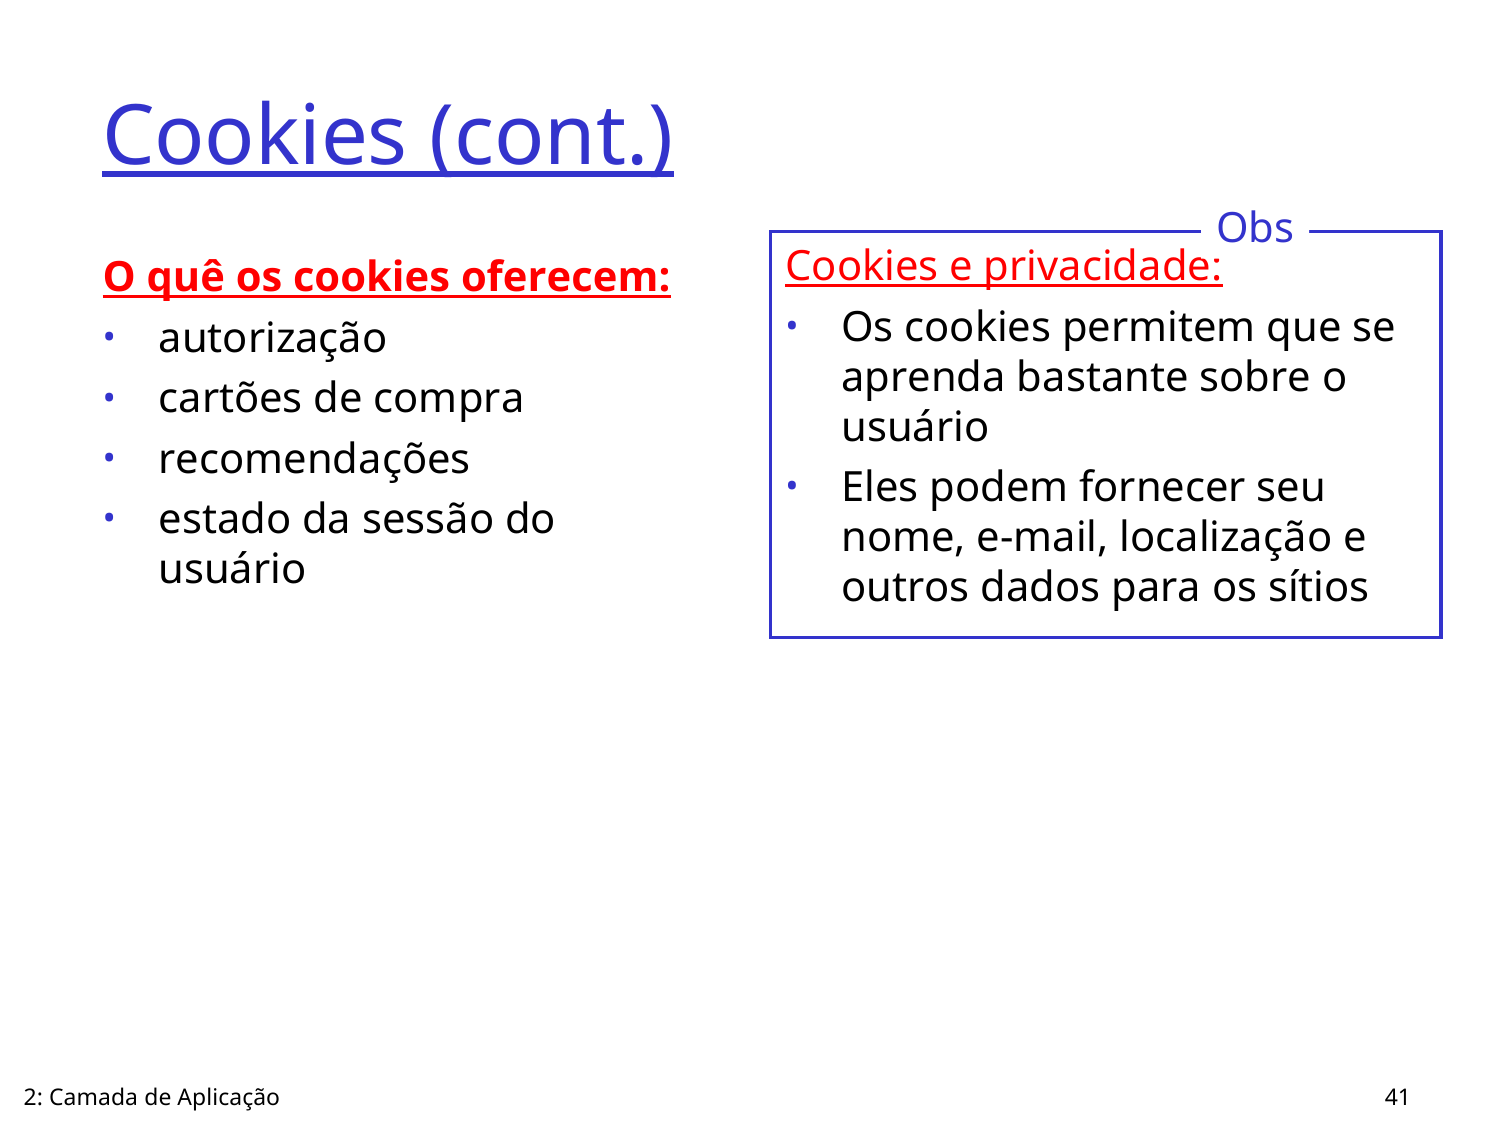

# Cookies (cont.)
Obs
Cookies e privacidade:
Os cookies permitem que se aprenda bastante sobre o usuário
Eles podem fornecer seu nome, e-mail, localização e outros dados para os sítios
O quê os cookies oferecem:
autorização
cartões de compra
recomendações
estado da sessão do usuário
41